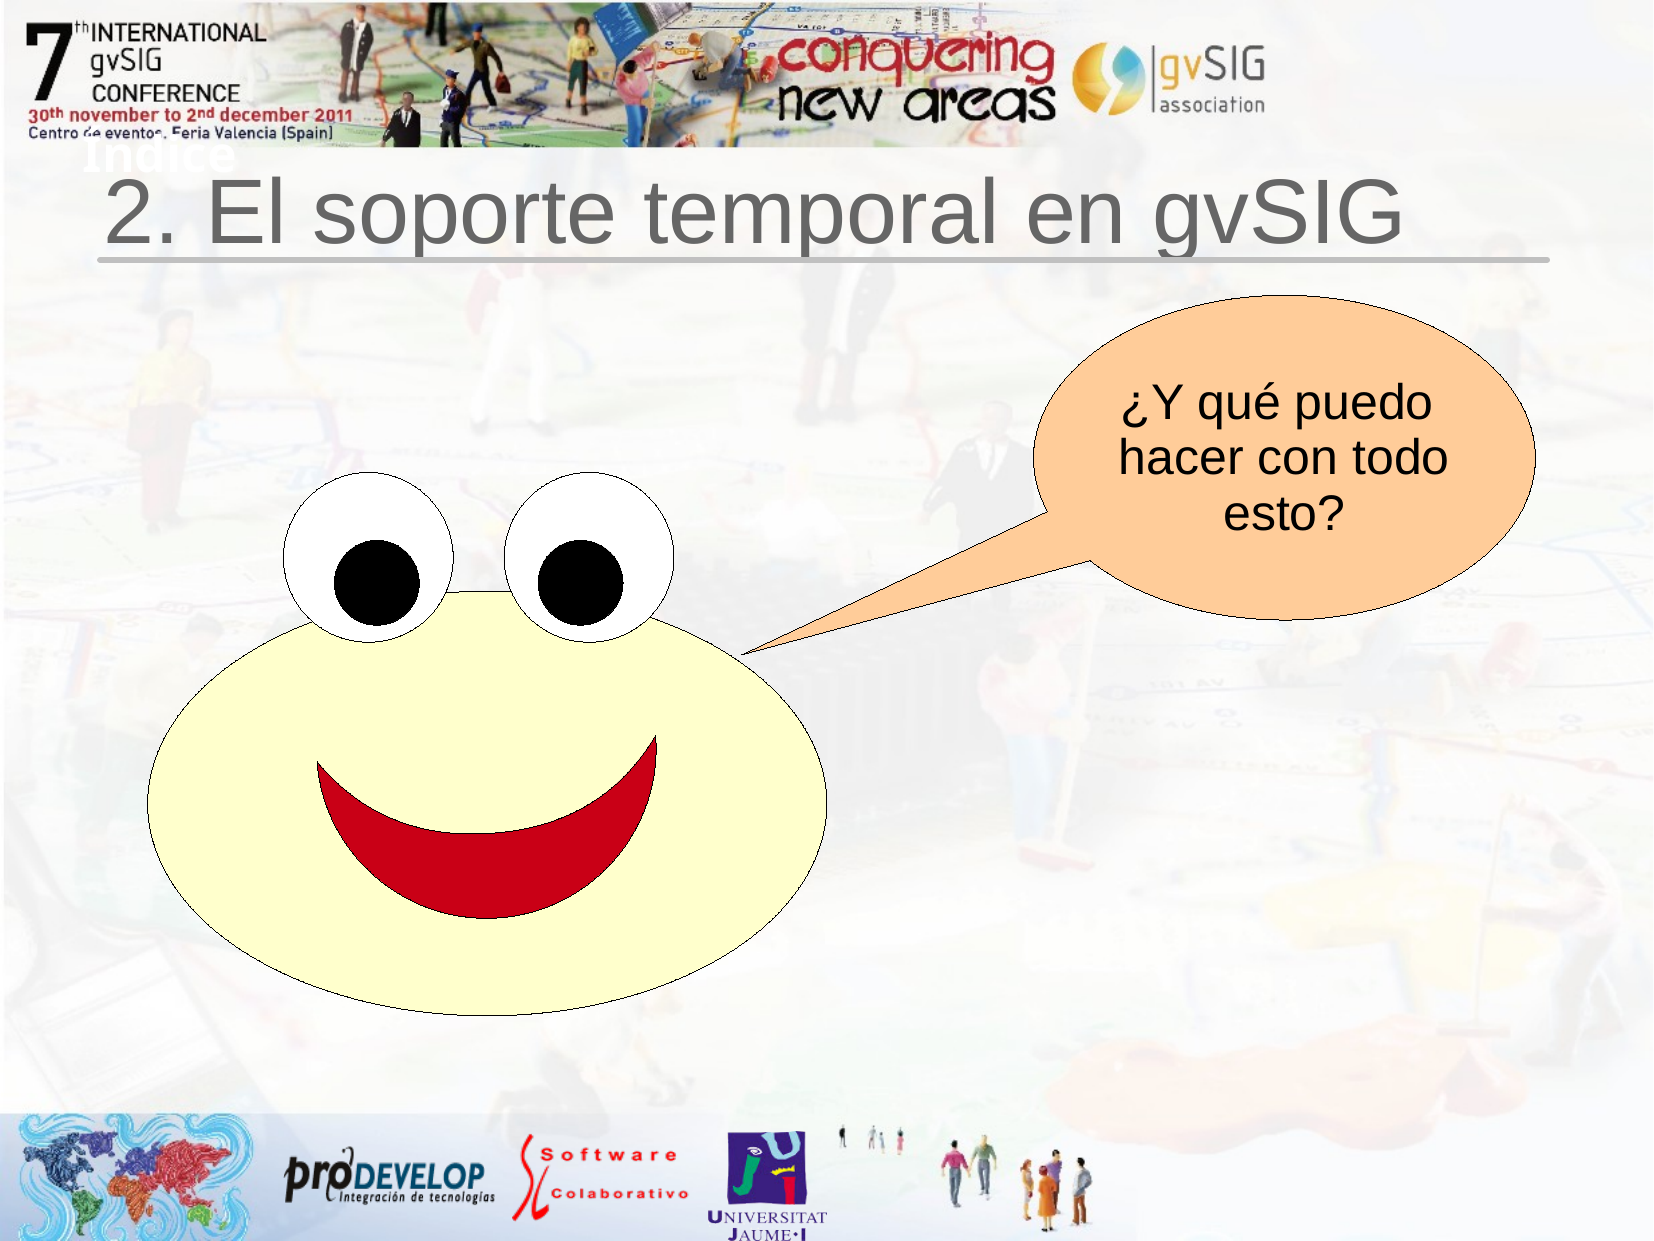

# Índice
2. El soporte temporal en gvSIG
¿Y qué puedo
hacer con todo
esto?